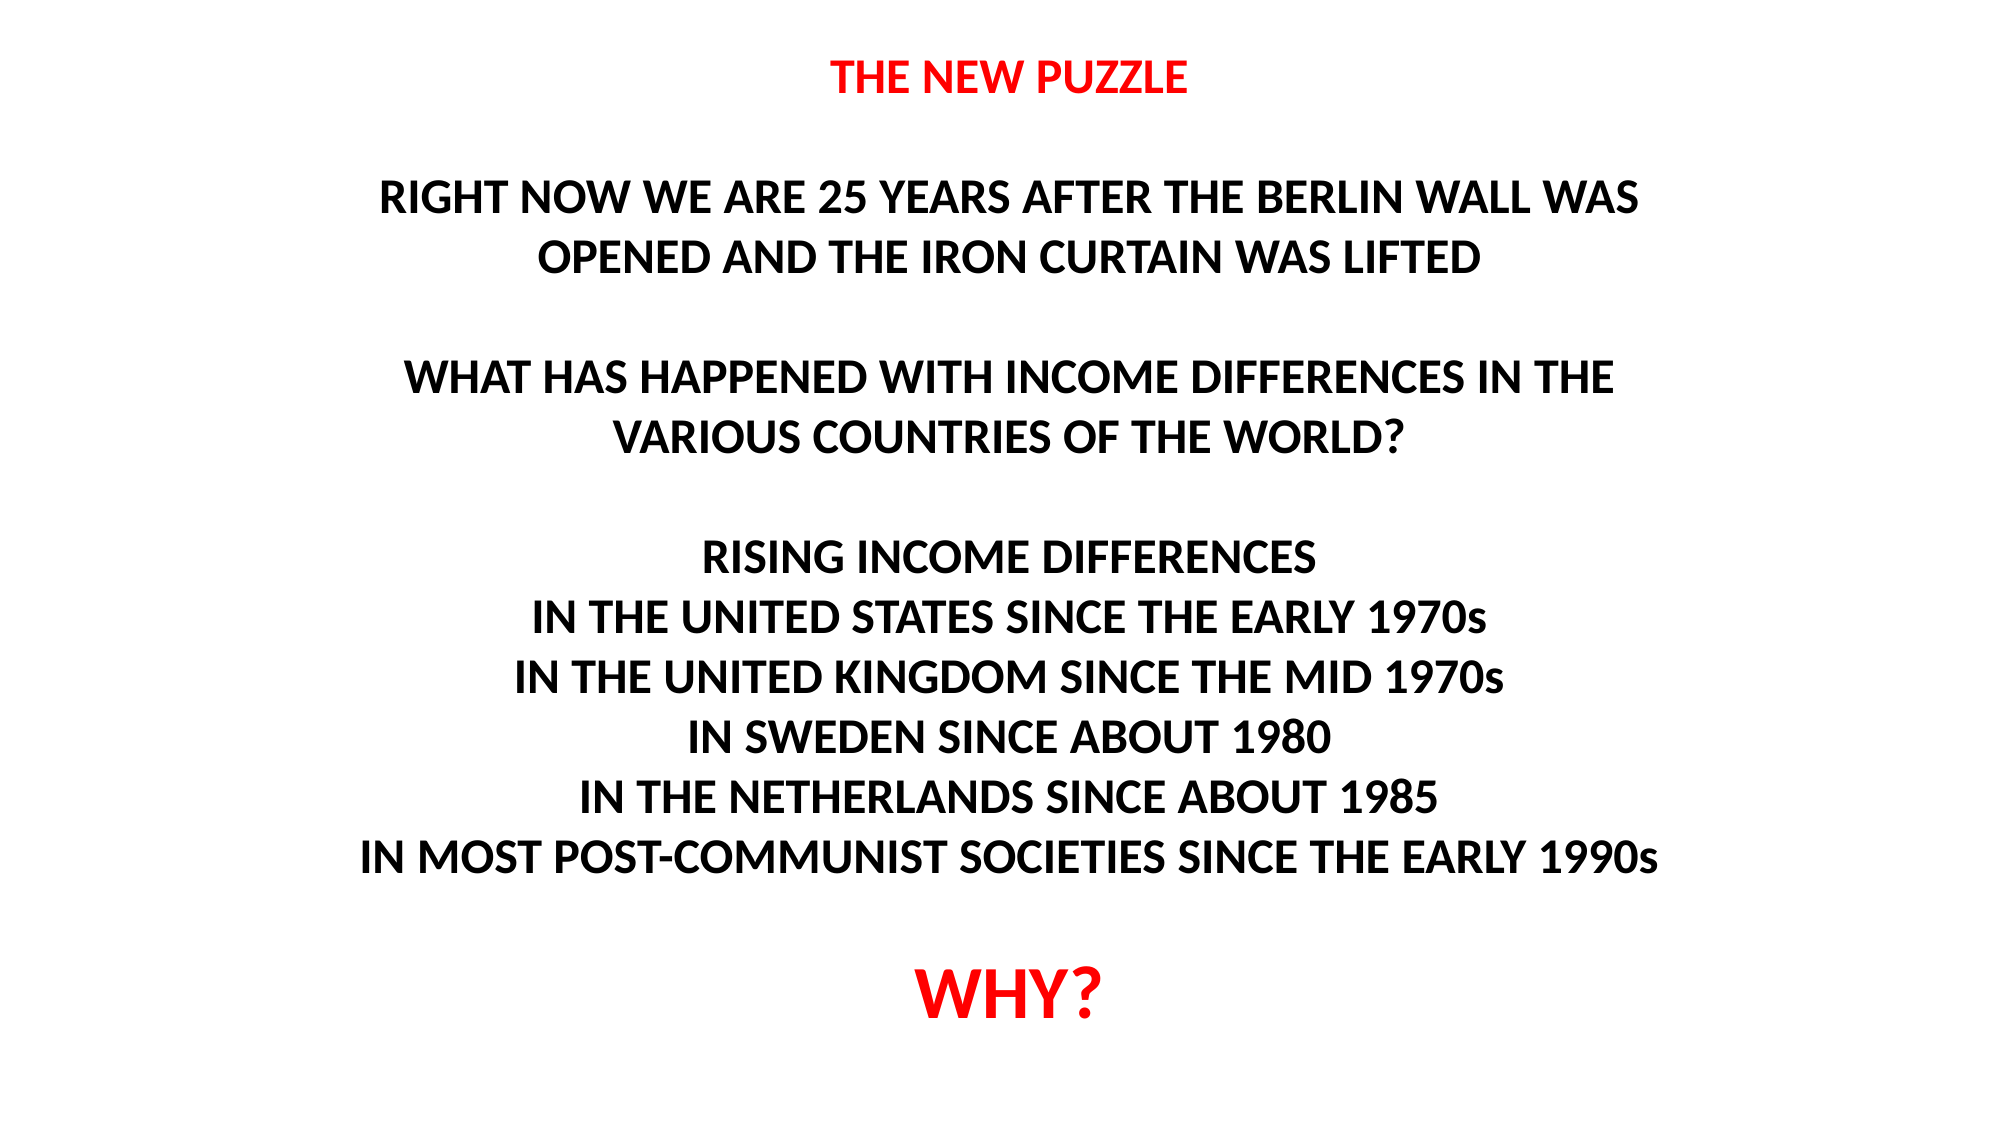

THE NEW PUZZLE
RIGHT NOW WE ARE 25 YEARS AFTER THE BERLIN WALL WAS OPENED AND THE IRON CURTAIN WAS LIFTED
WHAT HAS HAPPENED WITH INCOME DIFFERENCES IN THE VARIOUS COUNTRIES OF THE WORLD?
RISING INCOME DIFFERENCES
IN THE UNITED STATES SINCE THE EARLY 1970s
IN THE UNITED KINGDOM SINCE THE MID 1970s
IN SWEDEN SINCE ABOUT 1980
IN THE NETHERLANDS SINCE ABOUT 1985
IN MOST POST-COMMUNIST SOCIETIES SINCE THE EARLY 1990s
WHY?